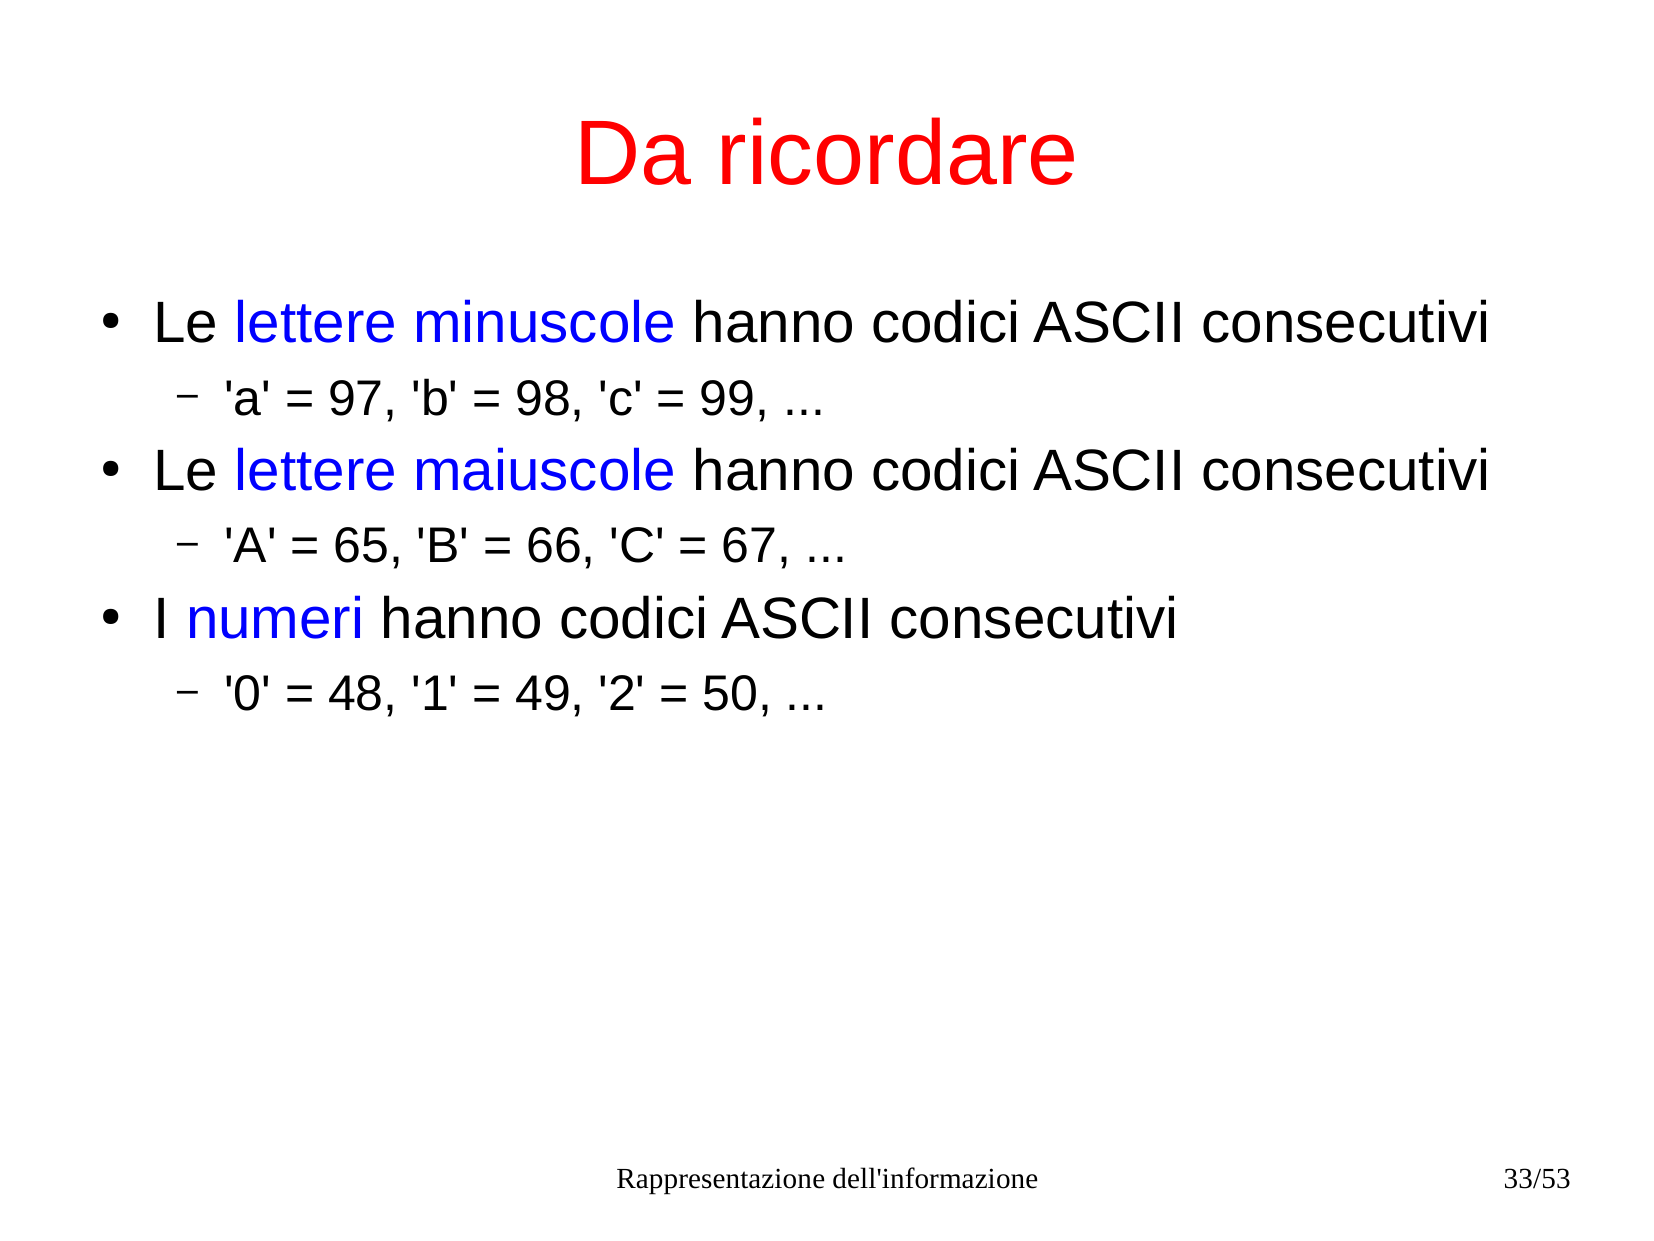

# Da ricordare
Le lettere minuscole hanno codici ASCII consecutivi
'a' = 97, 'b' = 98, 'c' = 99, ...
Le lettere maiuscole hanno codici ASCII consecutivi
'A' = 65, 'B' = 66, 'C' = 67, ...
I numeri hanno codici ASCII consecutivi
'0' = 48, '1' = 49, '2' = 50, ...
Rappresentazione dell'informazione
33